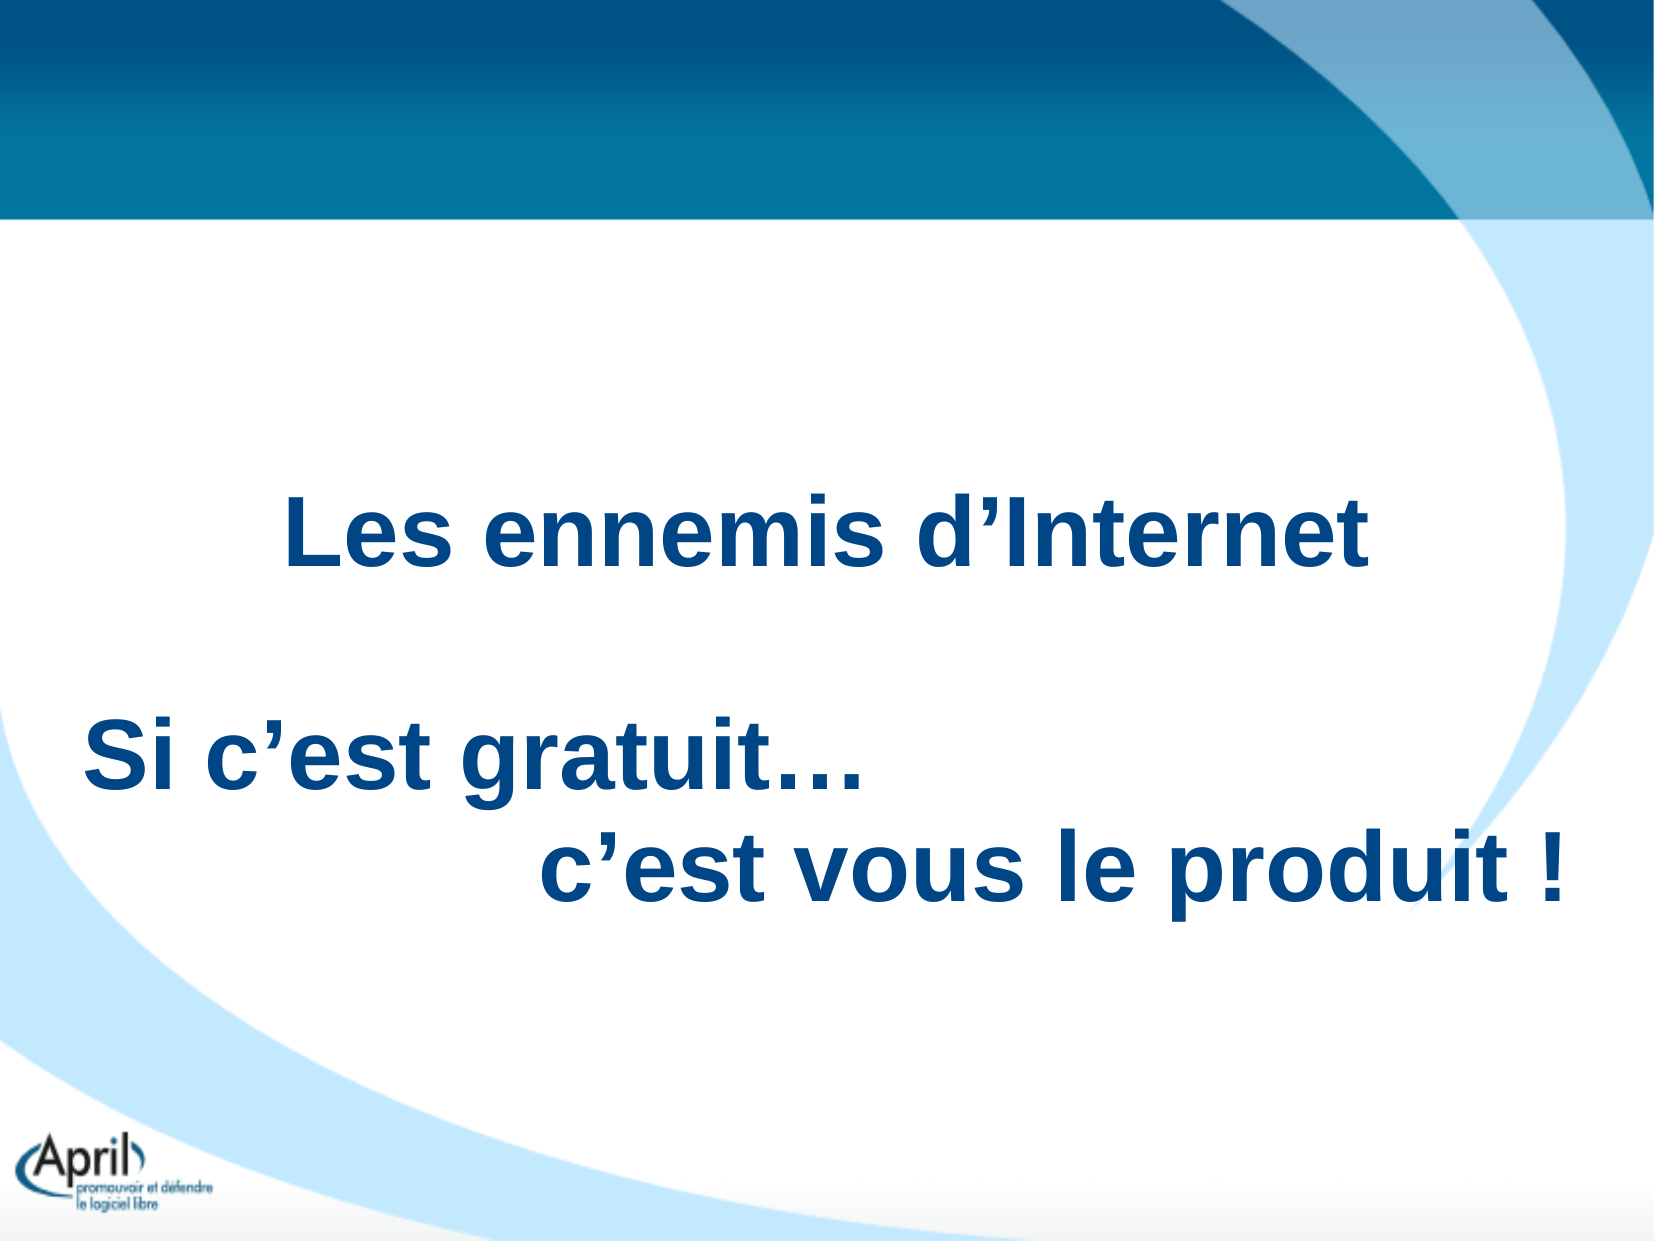

# Les ennemis d’Internet
Si c’est gratuit…
c’est vous le produit !